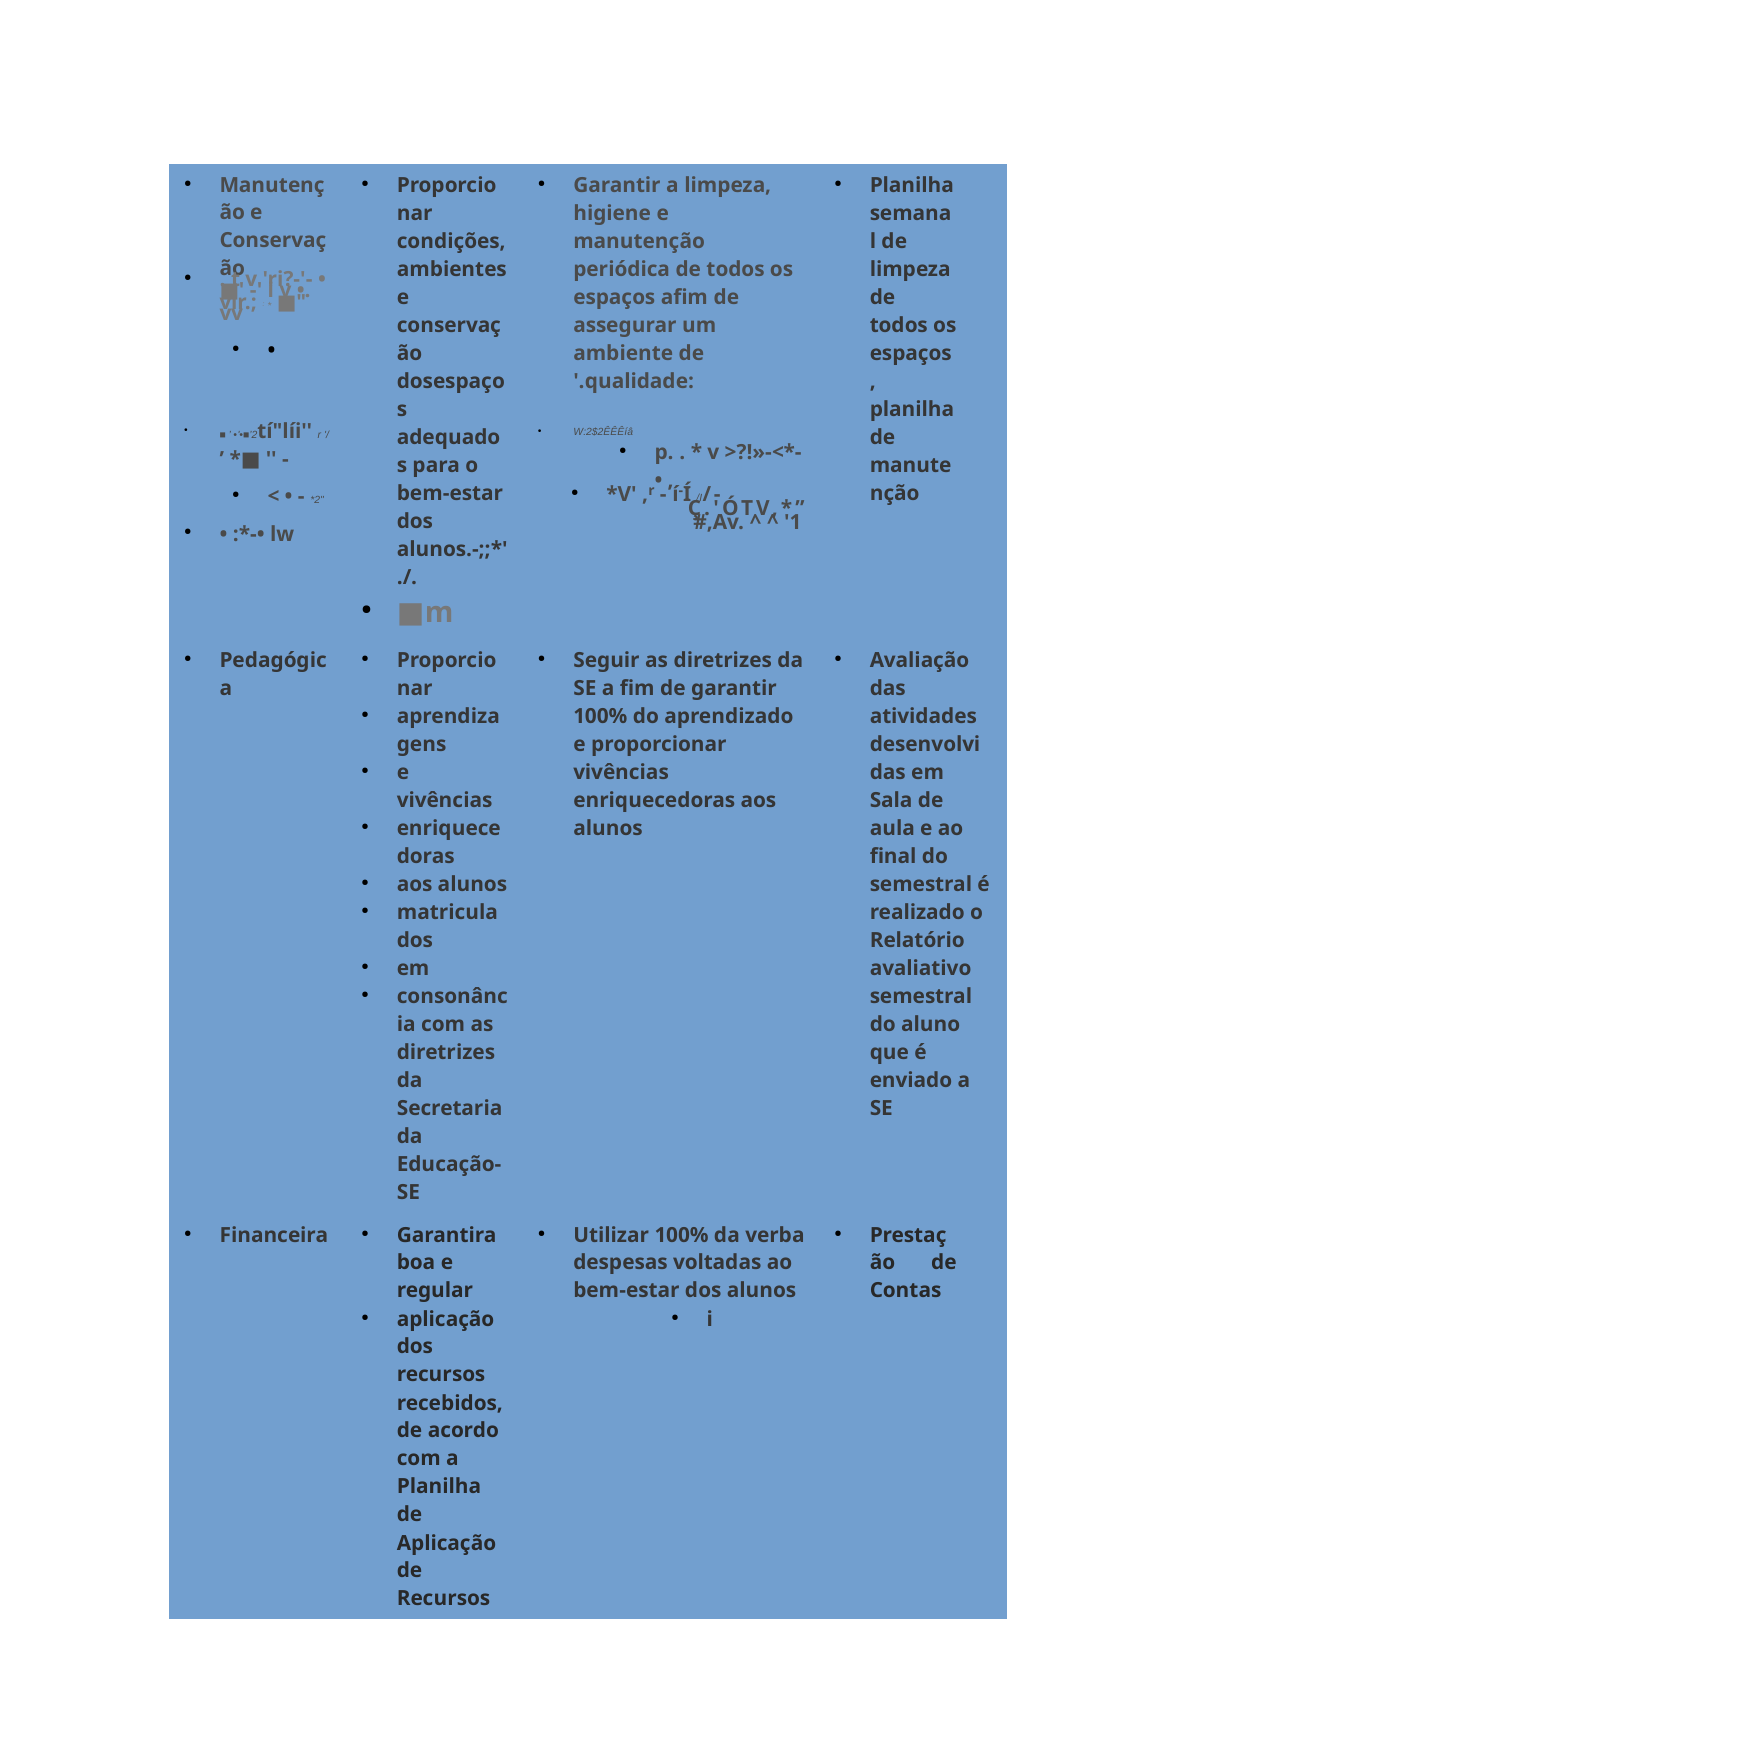

| Manutenção e Conservação . t v 'ri?-'- • ■' -' i v •. vir.; : \* ■" vv • ■ ’ •'•■’2tí"líi'' r '/ ’ \*■ '' - < • - \*2" • :\*-• lw | Proporcionar condições, ambientes e conservação dosespaços adequados para o bem-estar dos alunos.-;;\*'./. ■m | Garantir a limpeza, higiene e manutenção periódica de todos os espaços afim de assegurar um ambiente de '.qualidade: W:2$2ÊÊÊíâ p. . \* v >?!»-<\*-• , \*V' ,r - í-í /I/-Ç.'ÓTV,\*” #,Av. ^ ^ '1 | Planilha semanal de limpeza de todos os espaços, planilha de manutenção | |
| --- | --- | --- | --- | --- |
| Pedagógica | Proporcionar aprendizagens e vivências enriquecedoras aos alunos matriculados em consonância com as diretrizes da Secretaria da Educação-SE | Seguir as diretrizes da SE a fim de garantir 100% do aprendizado e proporcionar vivências enriquecedoras aos alunos | Avaliação das atividades desenvolvidas em Sala de aula e ao final do semestral é realizado o Relatório avaliativo semestral do aluno que é enviado a SE | |
| Financeira | Garantira boa e regular aplicação dos recursos recebidos, de acordo com a Planilha de Aplicação de Recursos | Utilizar 100% da verba despesas voltadas ao bem-estar dos alunos i | Prestação de Contas | |